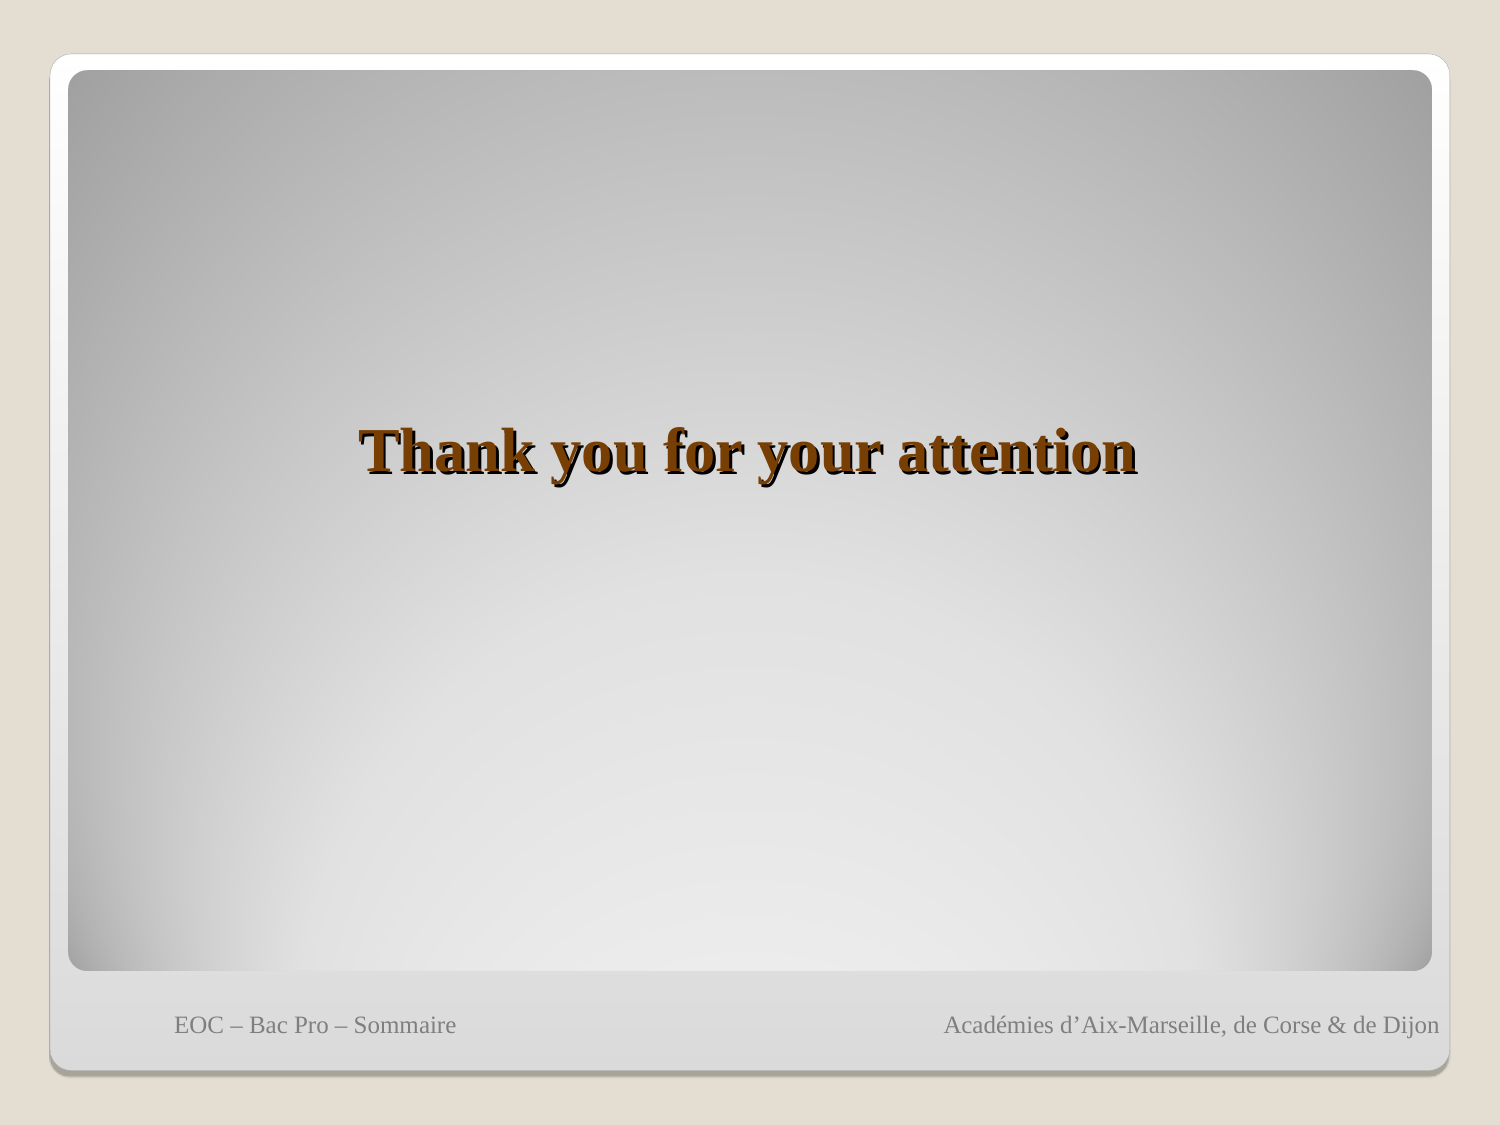

# Thank you for your attention
EOC – Bac Pro – Sommaire
Académies d’Aix-Marseille, de Corse & de Dijon